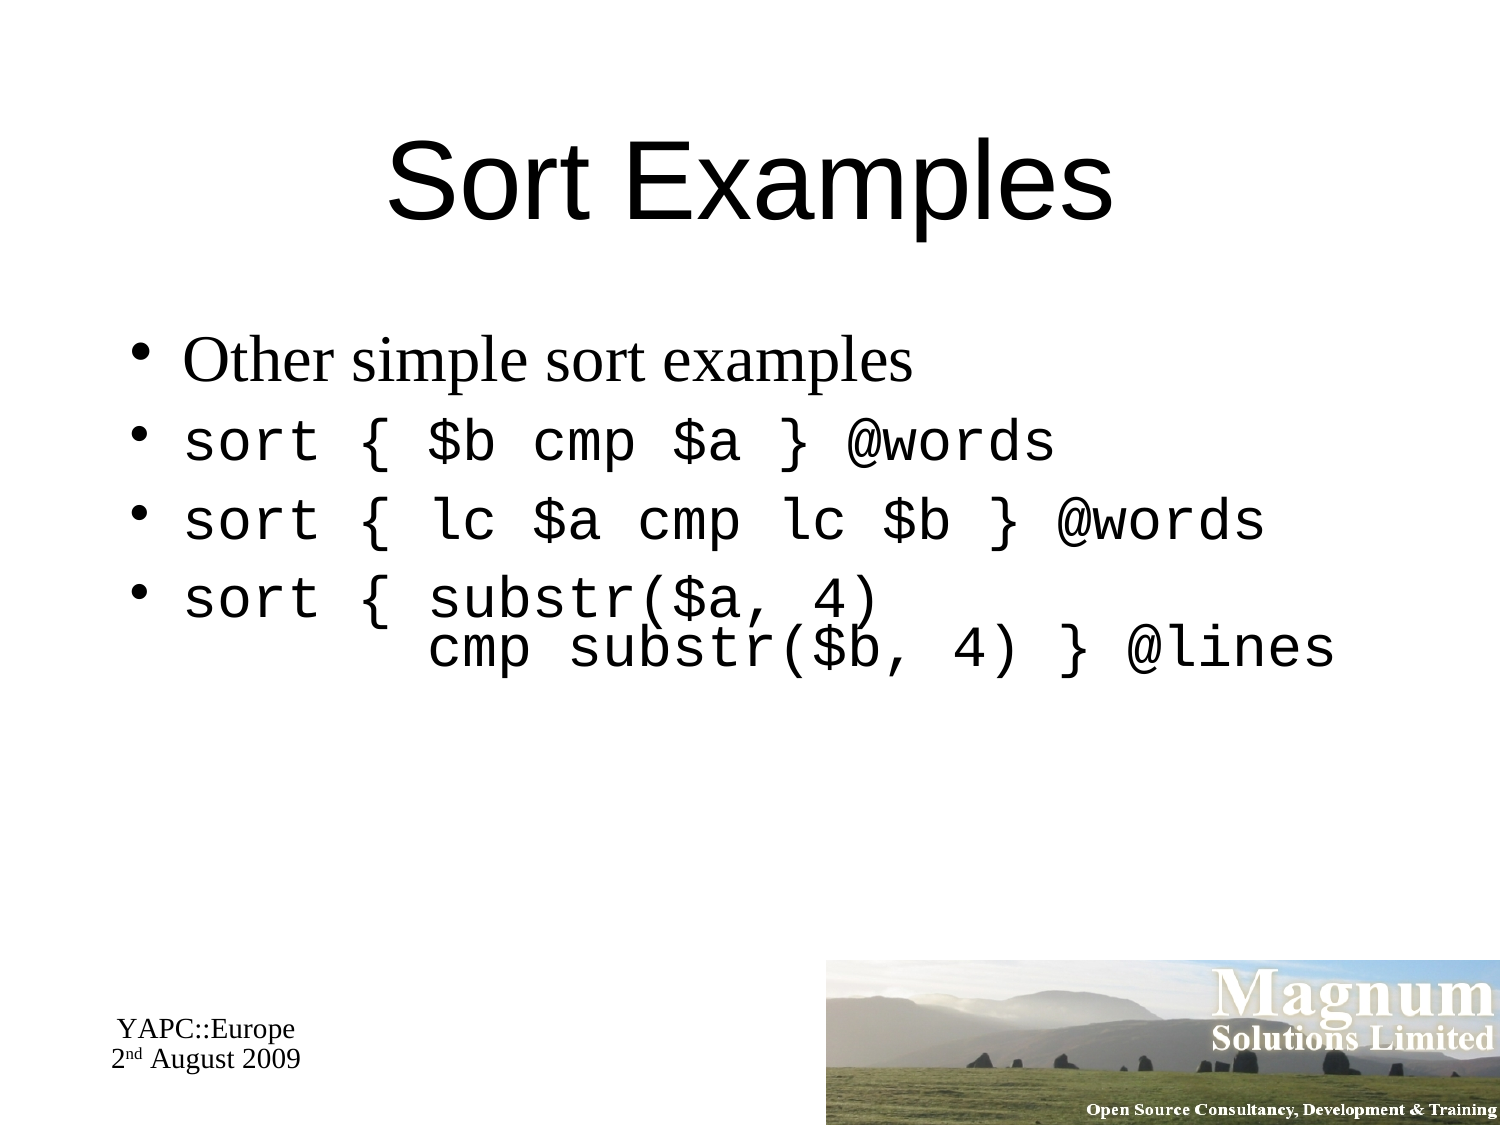

# Sort Examples
Other simple sort examples
sort { $b cmp $a } @words
sort { lc $a cmp lc $b } @words
sort { substr($a, 4)
 cmp substr($b, 4) } @lines
48